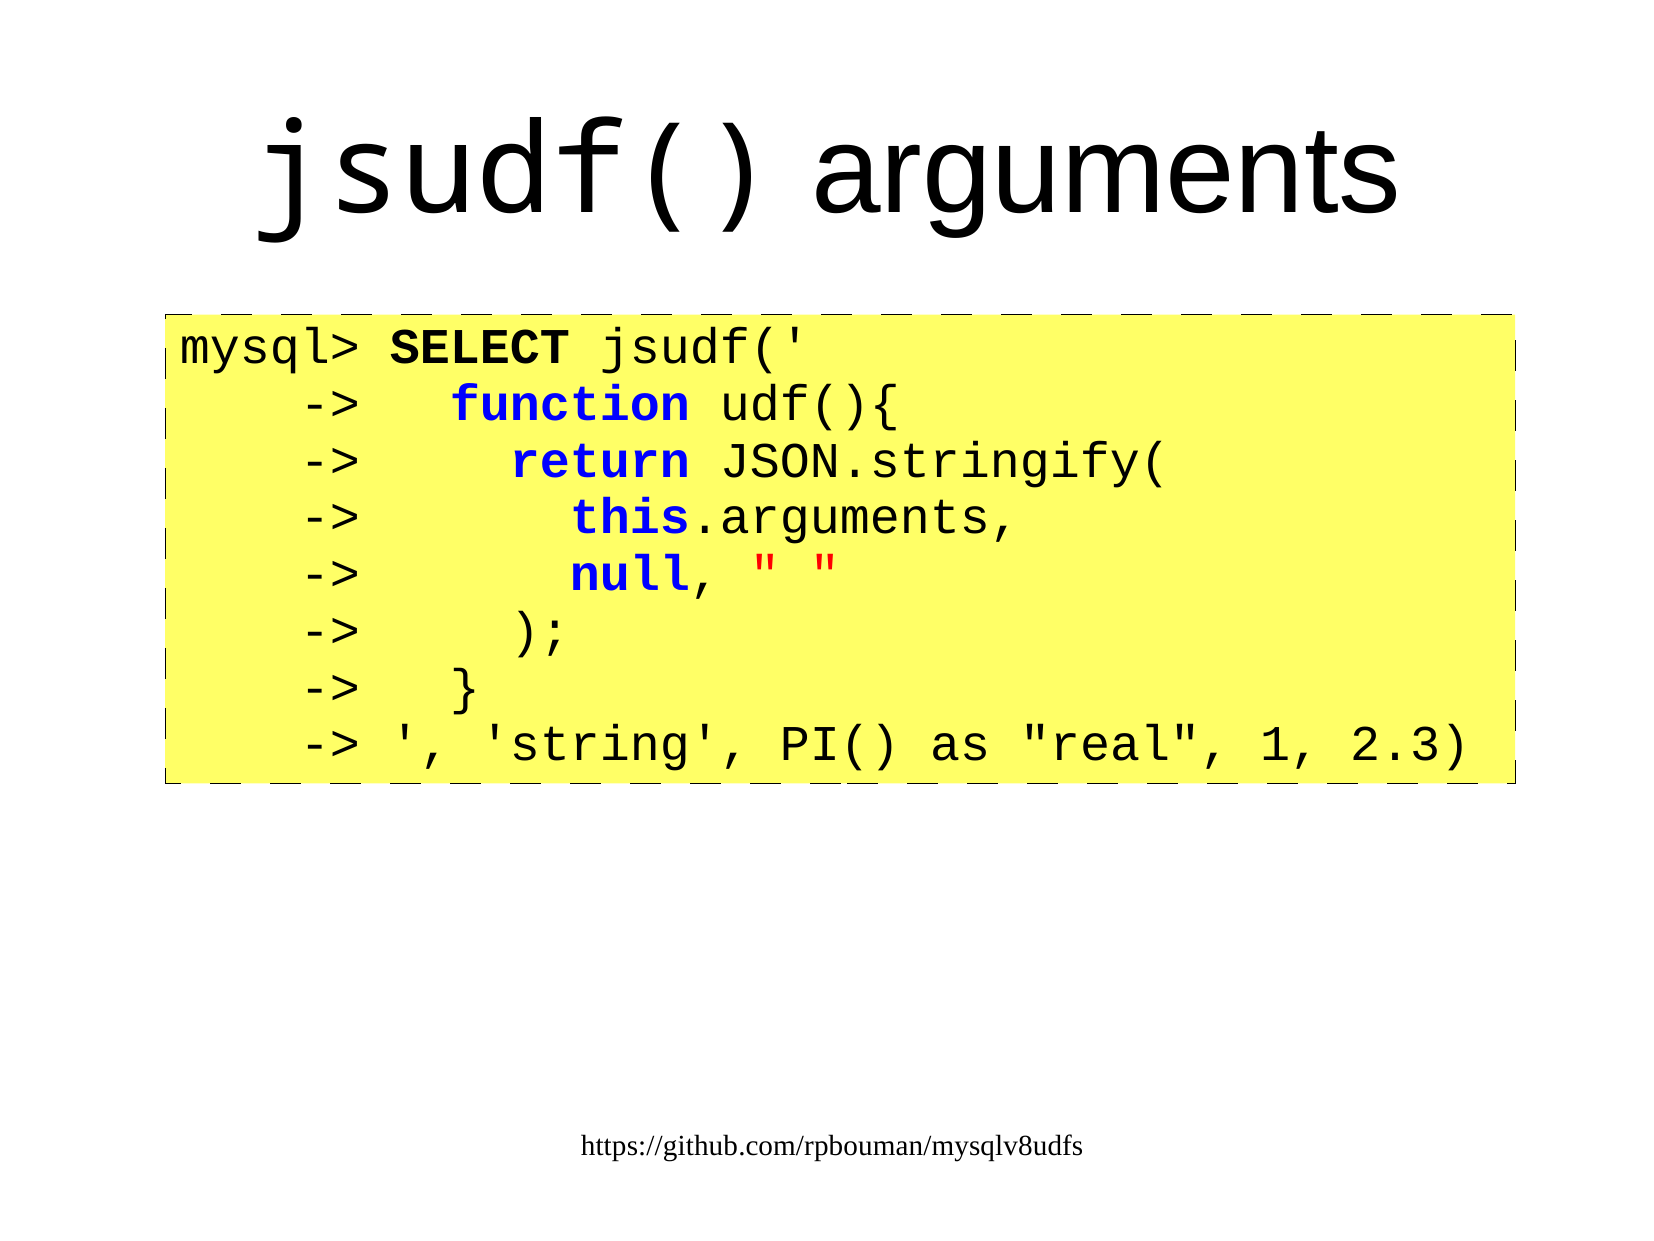

# jsudf() arguments
mysql> SELECT jsudf('
 -> function udf(){
 -> return JSON.stringify(
 -> this.arguments,
 -> null, " "
 -> );
 -> }
 -> ', 'string', PI() as "real", 1, 2.3)